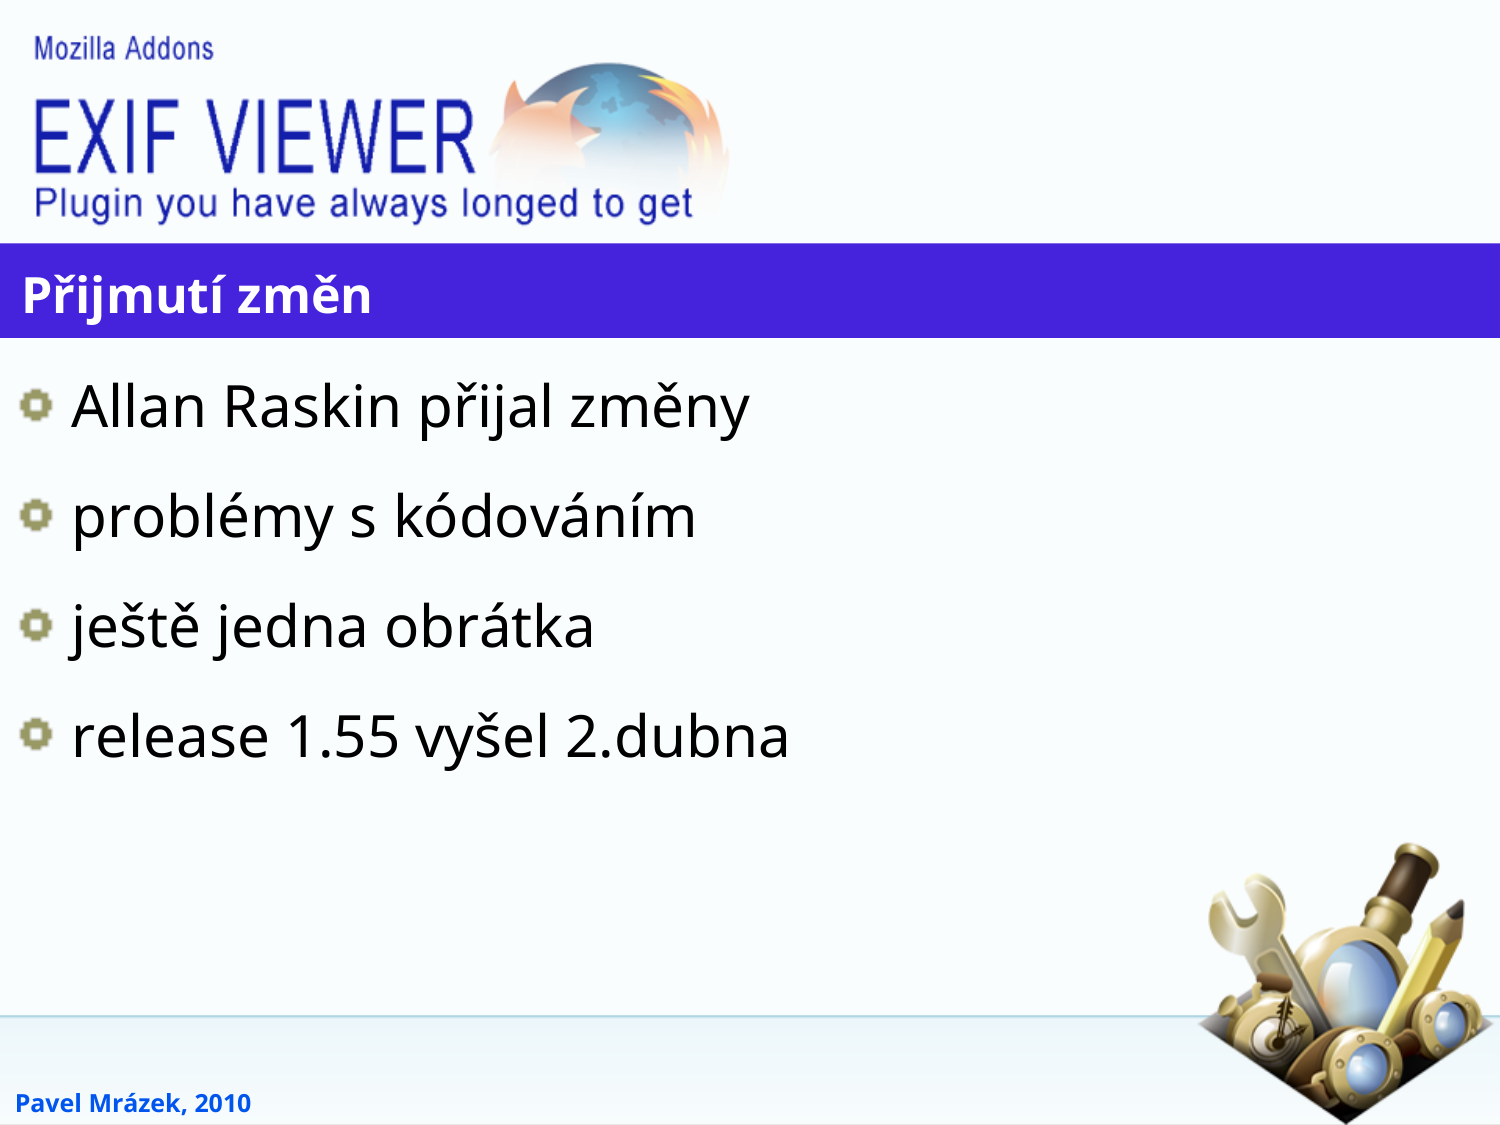

Přijmutí změn
 Allan Raskin přijal změny
 problémy s kódováním
 ještě jedna obrátka
 release 1.55 vyšel 2.dubna
Pavel Mrázek, 2010